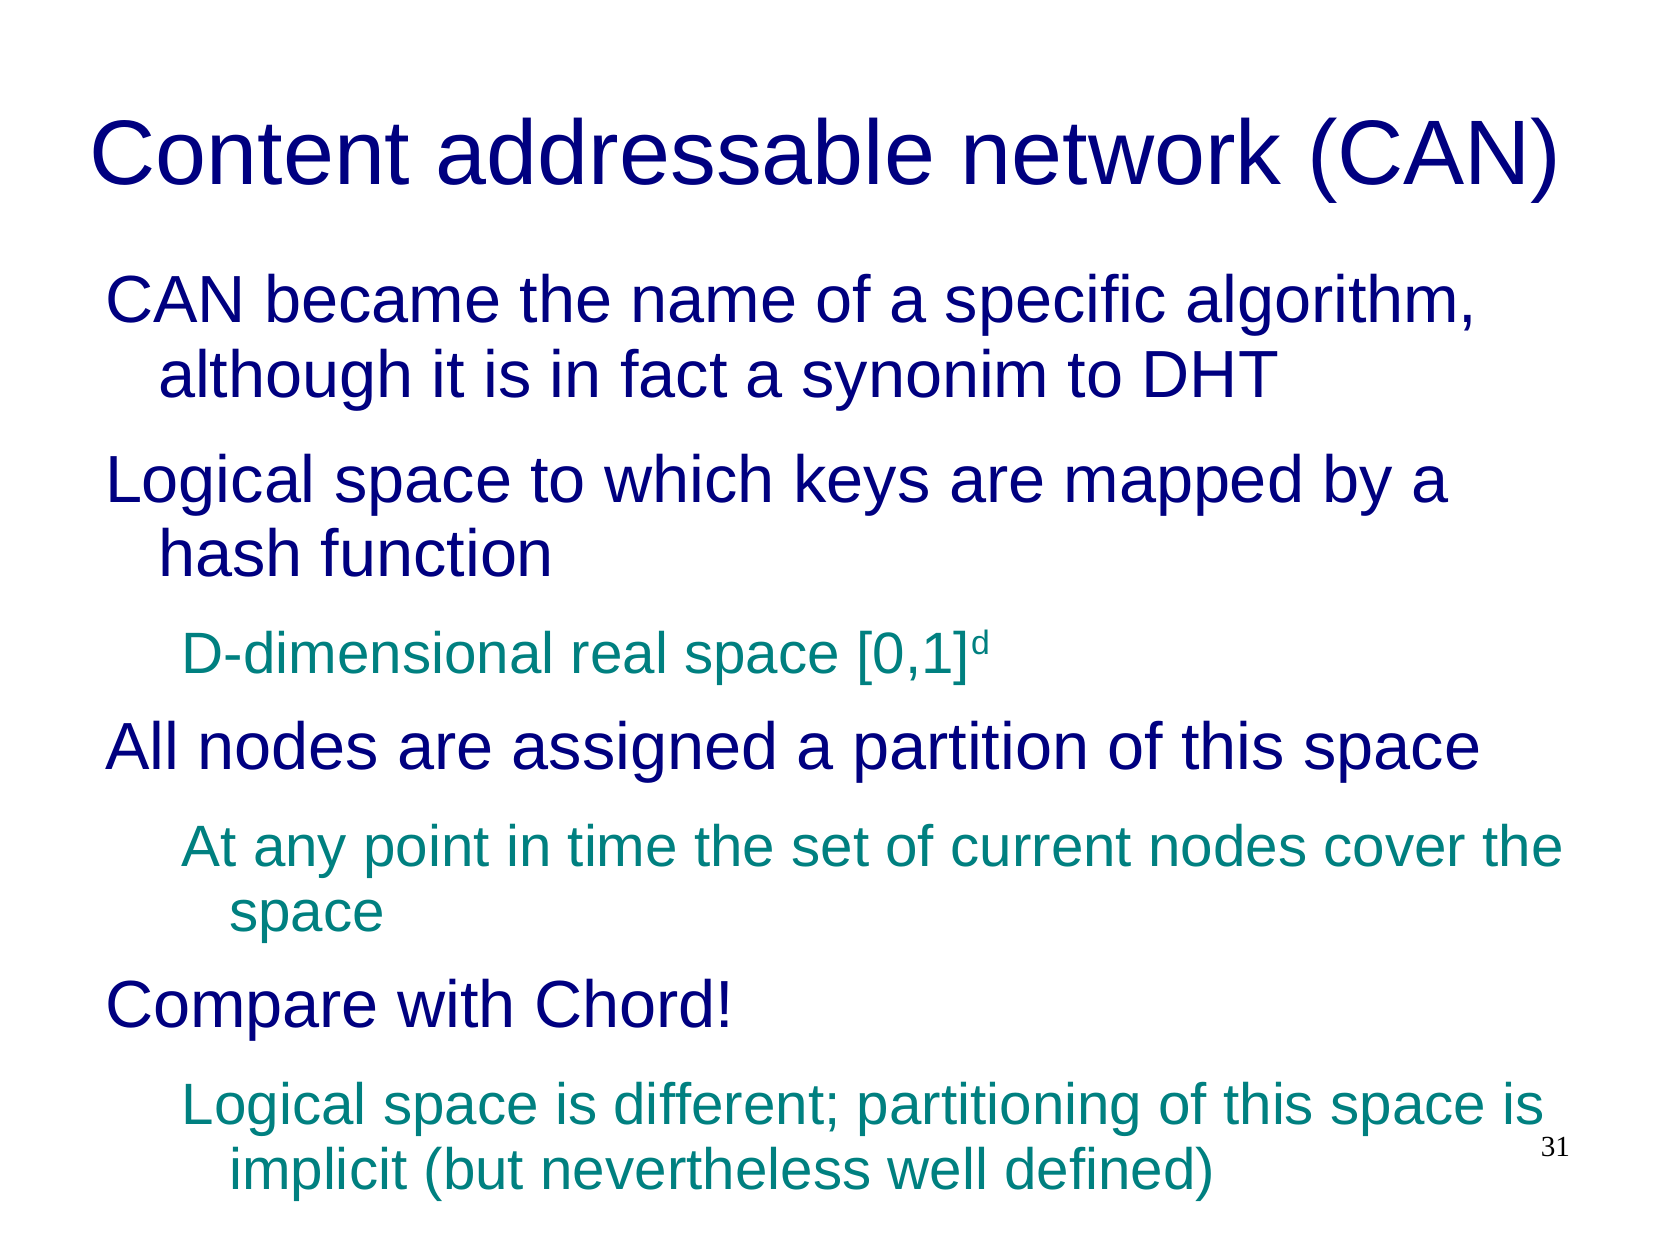

# Content addressable network (CAN)
CAN became the name of a specific algorithm, although it is in fact a synonim to DHT
Logical space to which keys are mapped by a hash function
D-dimensional real space [0,1]d
All nodes are assigned a partition of this space
At any point in time the set of current nodes cover the space
Compare with Chord!
Logical space is different; partitioning of this space is implicit (but nevertheless well defined)
31